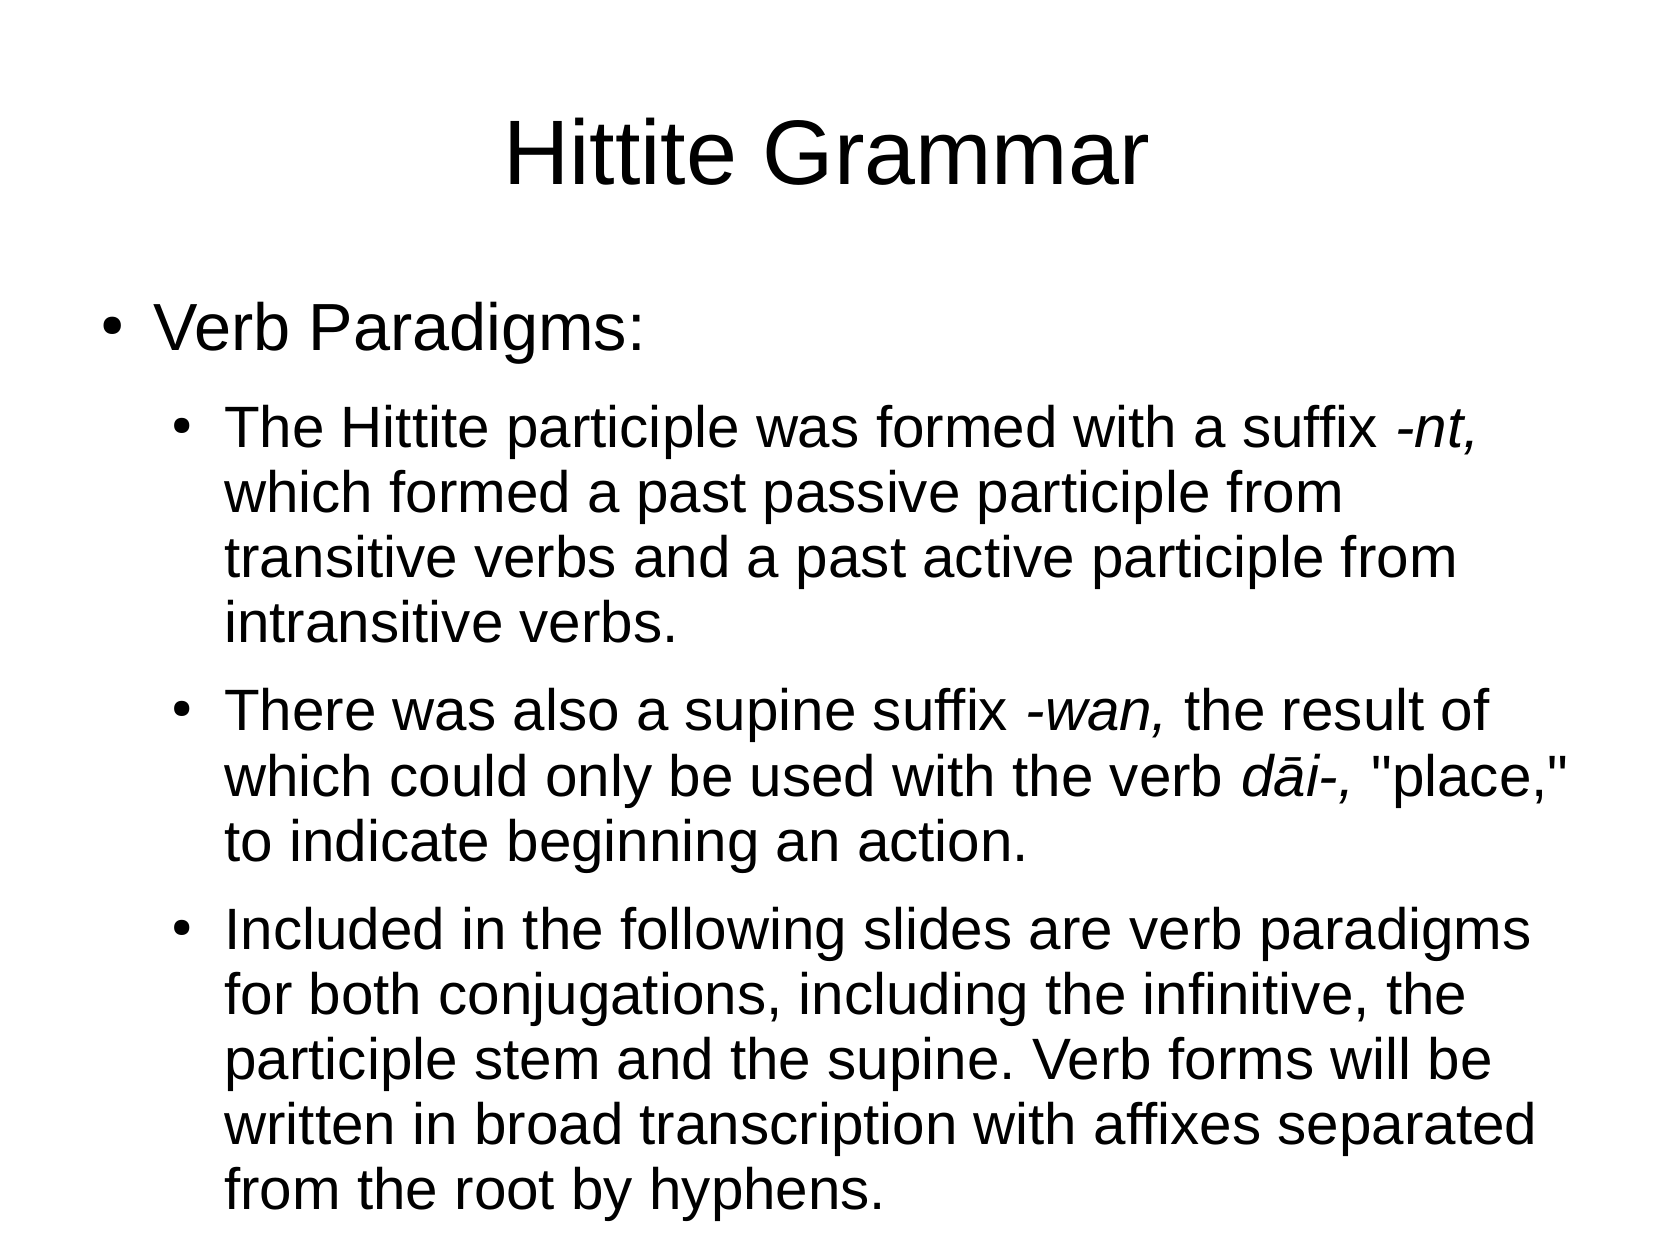

# Hittite Grammar
Verb Paradigms:
The Hittite participle was formed with a suffix -nt, which formed a past passive participle from transitive verbs and a past active participle from intransitive verbs.
There was also a supine suffix -wan, the result of which could only be used with the verb dāi-, "place," to indicate beginning an action.
Included in the following slides are verb paradigms for both conjugations, including the infinitive, the participle stem and the supine. Verb forms will be written in broad transcription with affixes separated from the root by hyphens.